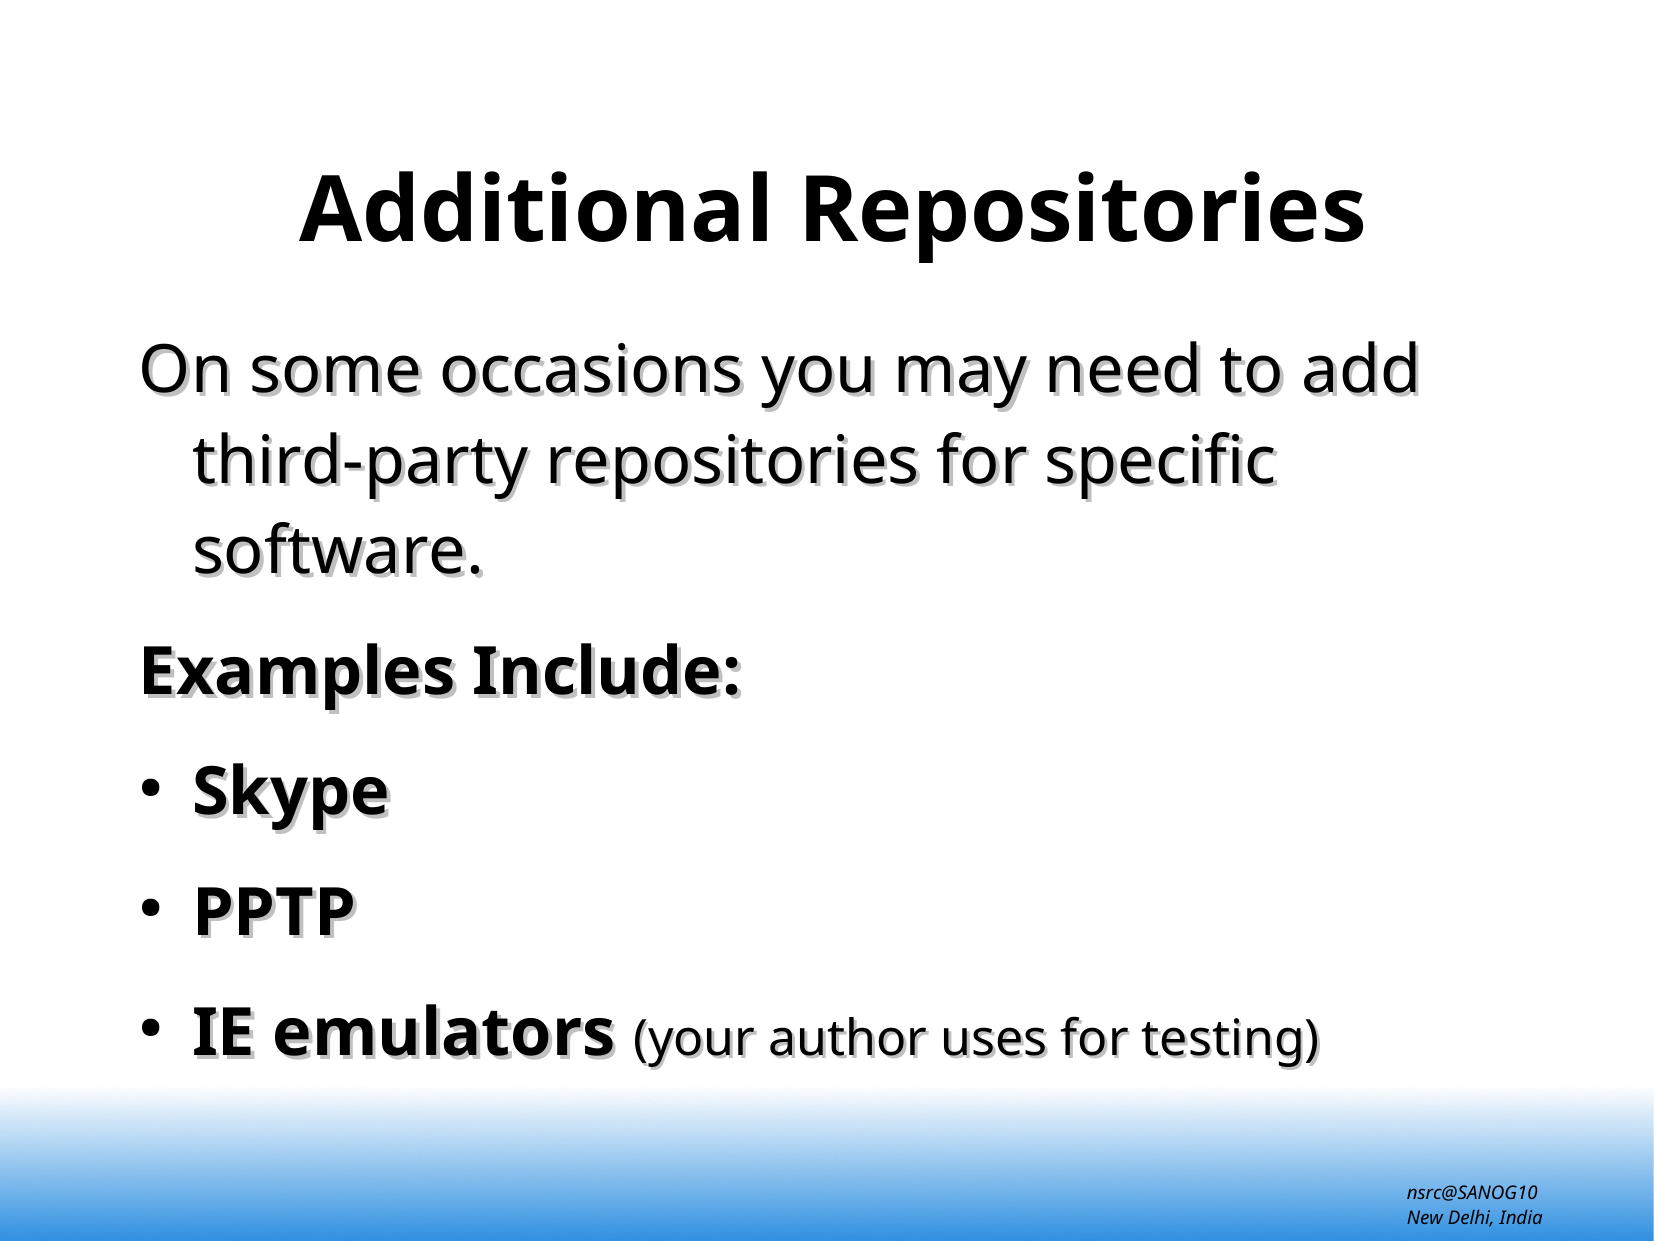

# Additional Repositories
On some occasions you may need to add third-party repositories for specific software.
Examples Include:
Skype
PPTP
IE emulators (your author uses for testing)